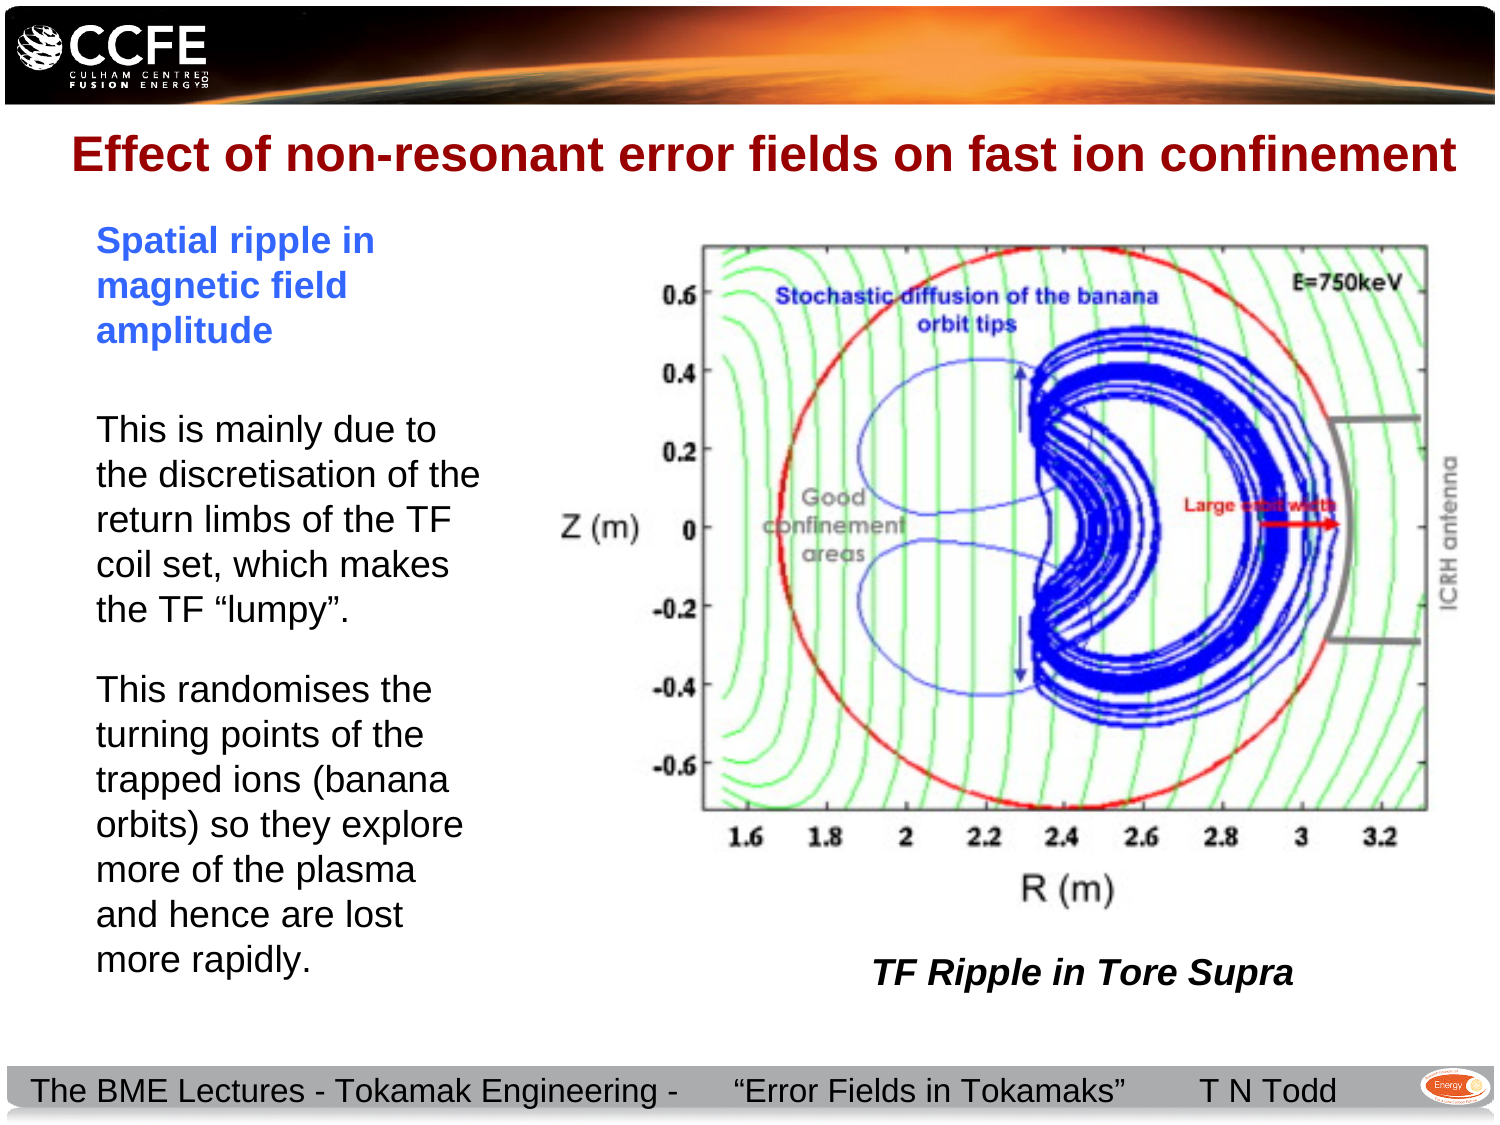

Effect of non-resonant error fields on fast ion confinement
TF Ripple in Tore Supra
	This randomises the turning points of the trapped ions (banana orbits) so they explore more of the plasma and hence are lost more rapidly.
 	Spatial ripple in magnetic field amplitude
TF Ripple in ITER
 	The field lines, and hence the plasma, bulge out between the TF coils
	This is mainly due to the discretisation of the return limbs of the TF coil set, which makes the TF “lumpy”.